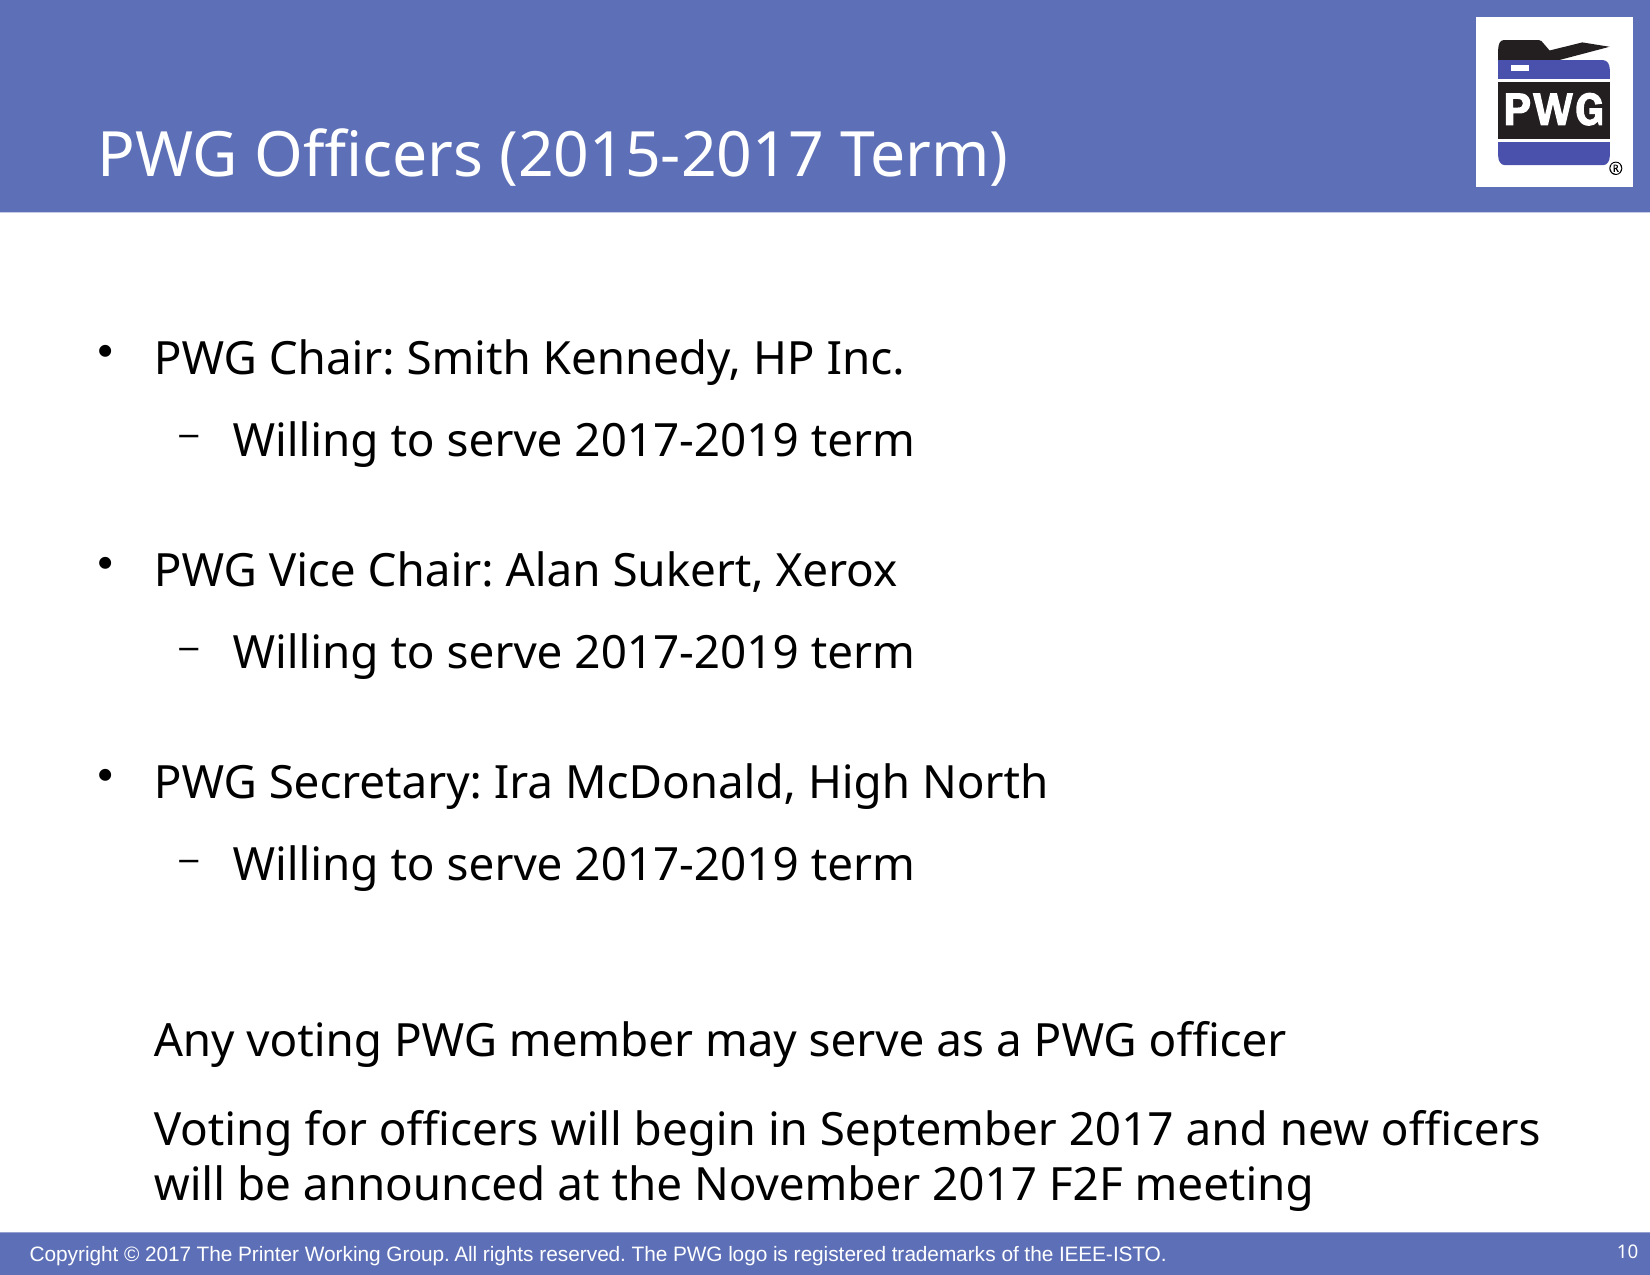

# PWG Officers (2015-2017 Term)
PWG Chair: Smith Kennedy, HP Inc.
Willing to serve 2017-2019 term
PWG Vice Chair: Alan Sukert, Xerox
Willing to serve 2017-2019 term
PWG Secretary: Ira McDonald, High North
Willing to serve 2017-2019 term
Any voting PWG member may serve as a PWG officer
Voting for officers will begin in September 2017 and new officers will be announced at the November 2017 F2F meeting